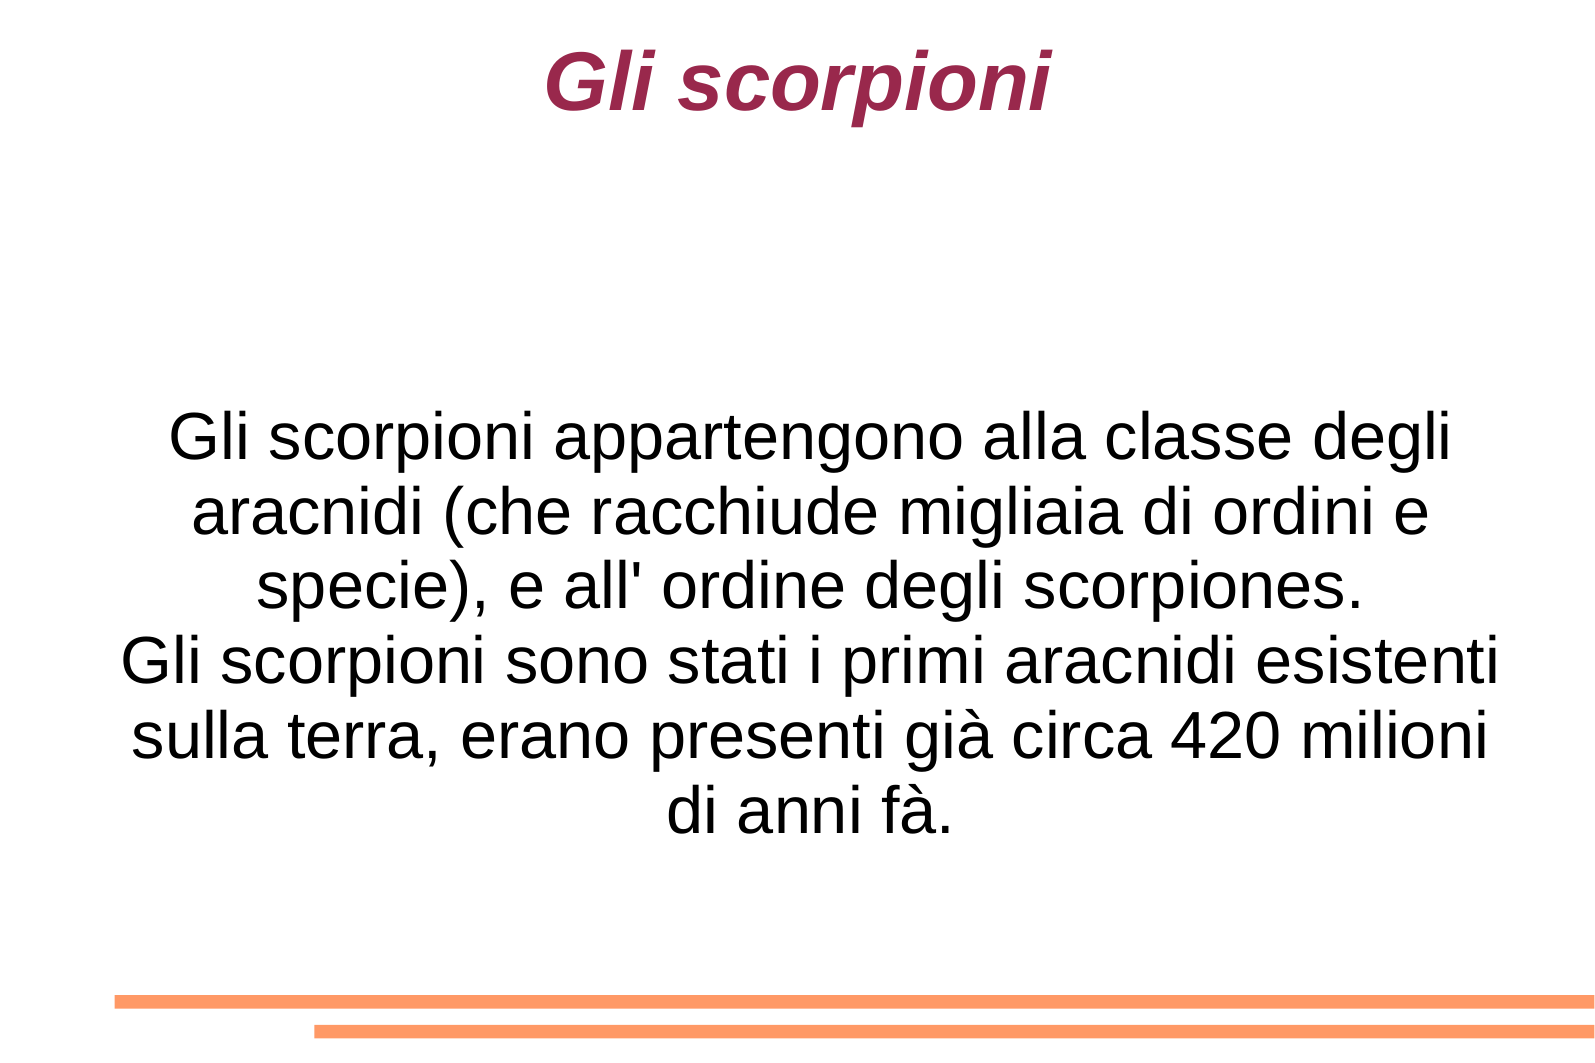

# Gli scorpioni
Gli scorpioni appartengono alla classe degli aracnidi (che racchiude migliaia di ordini e specie), e all' ordine degli scorpiones.
Gli scorpioni sono stati i primi aracnidi esistenti sulla terra, erano presenti già circa 420 milioni di anni fà.